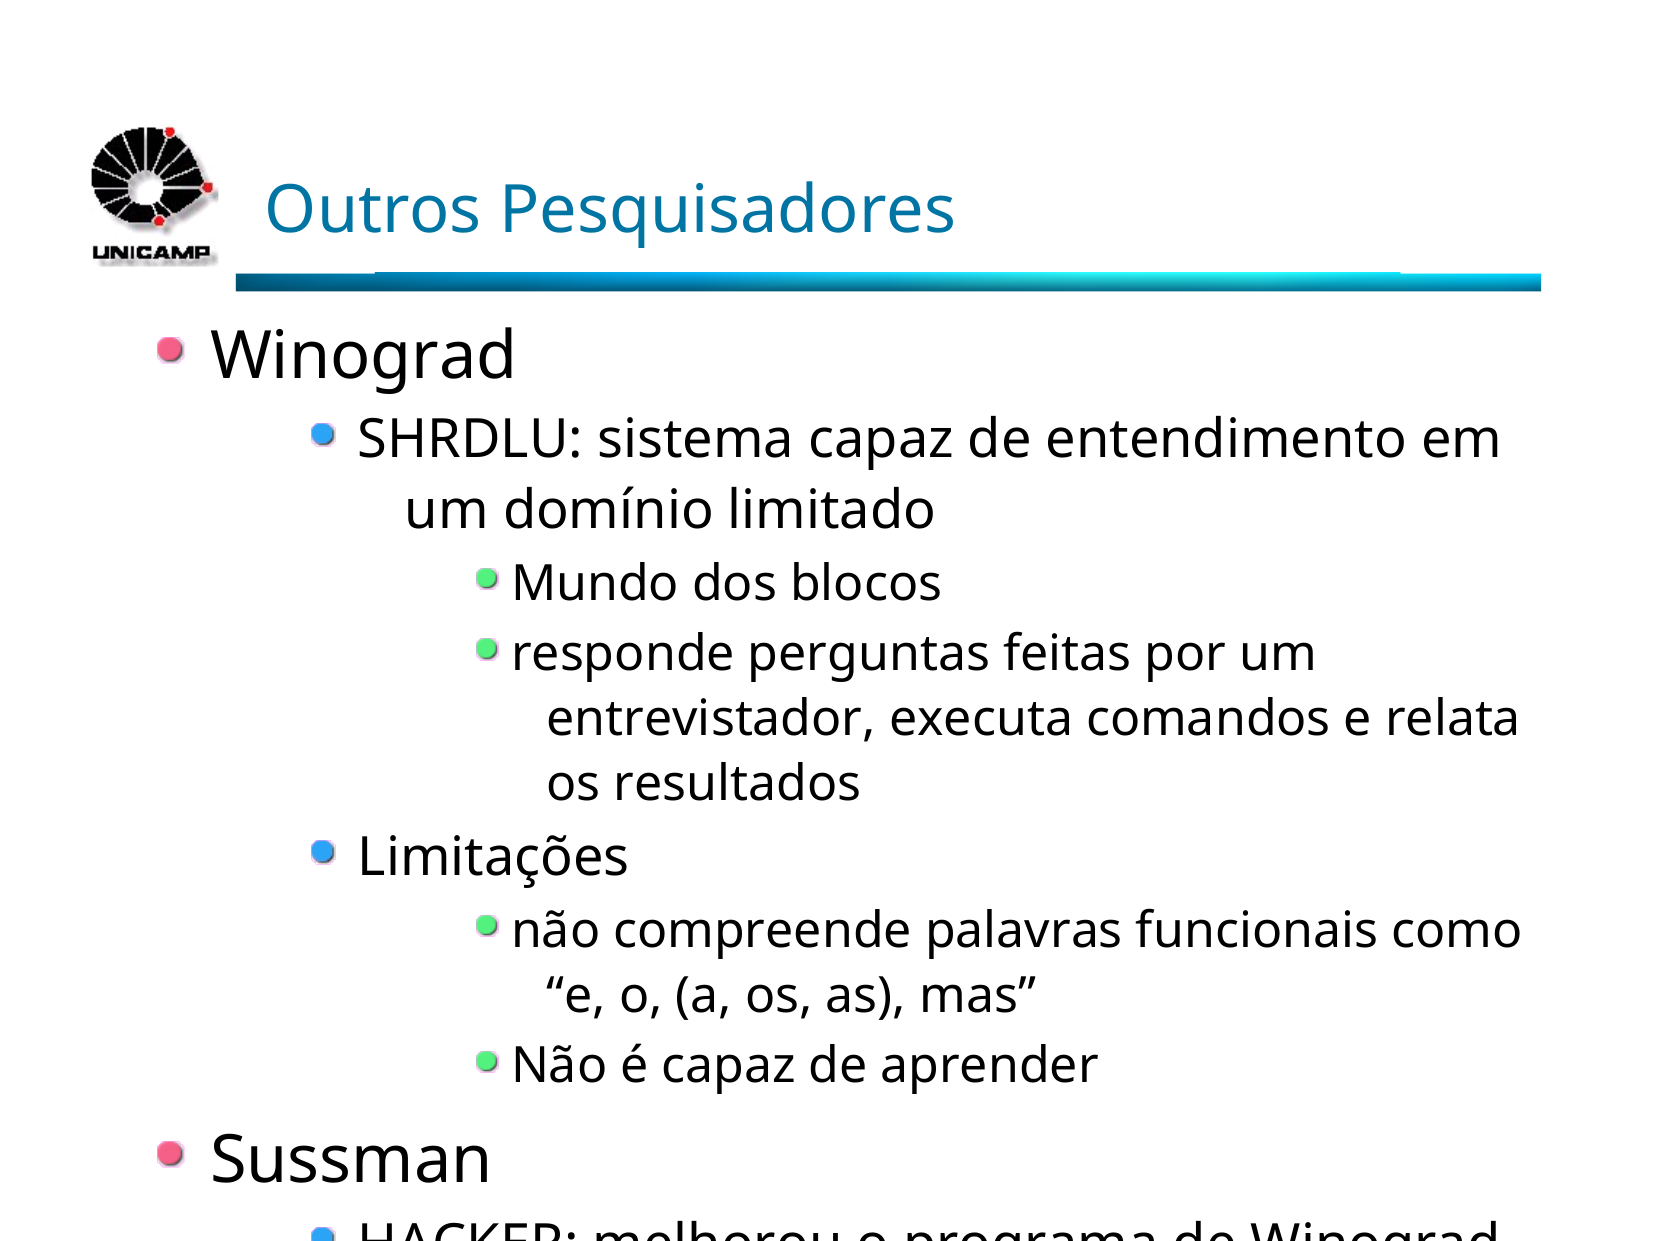

# Outros Pesquisadores
Winograd
SHRDLU: sistema capaz de entendimento em um domínio limitado
Mundo dos blocos
responde perguntas feitas por um entrevistador, executa comandos e relata os resultados
Limitações
não compreende palavras funcionais como “e, o, (a, os, as), mas”
Não é capaz de aprender
Sussman
HACKER: melhorou o programa de Winograd incorporando aprendizagem